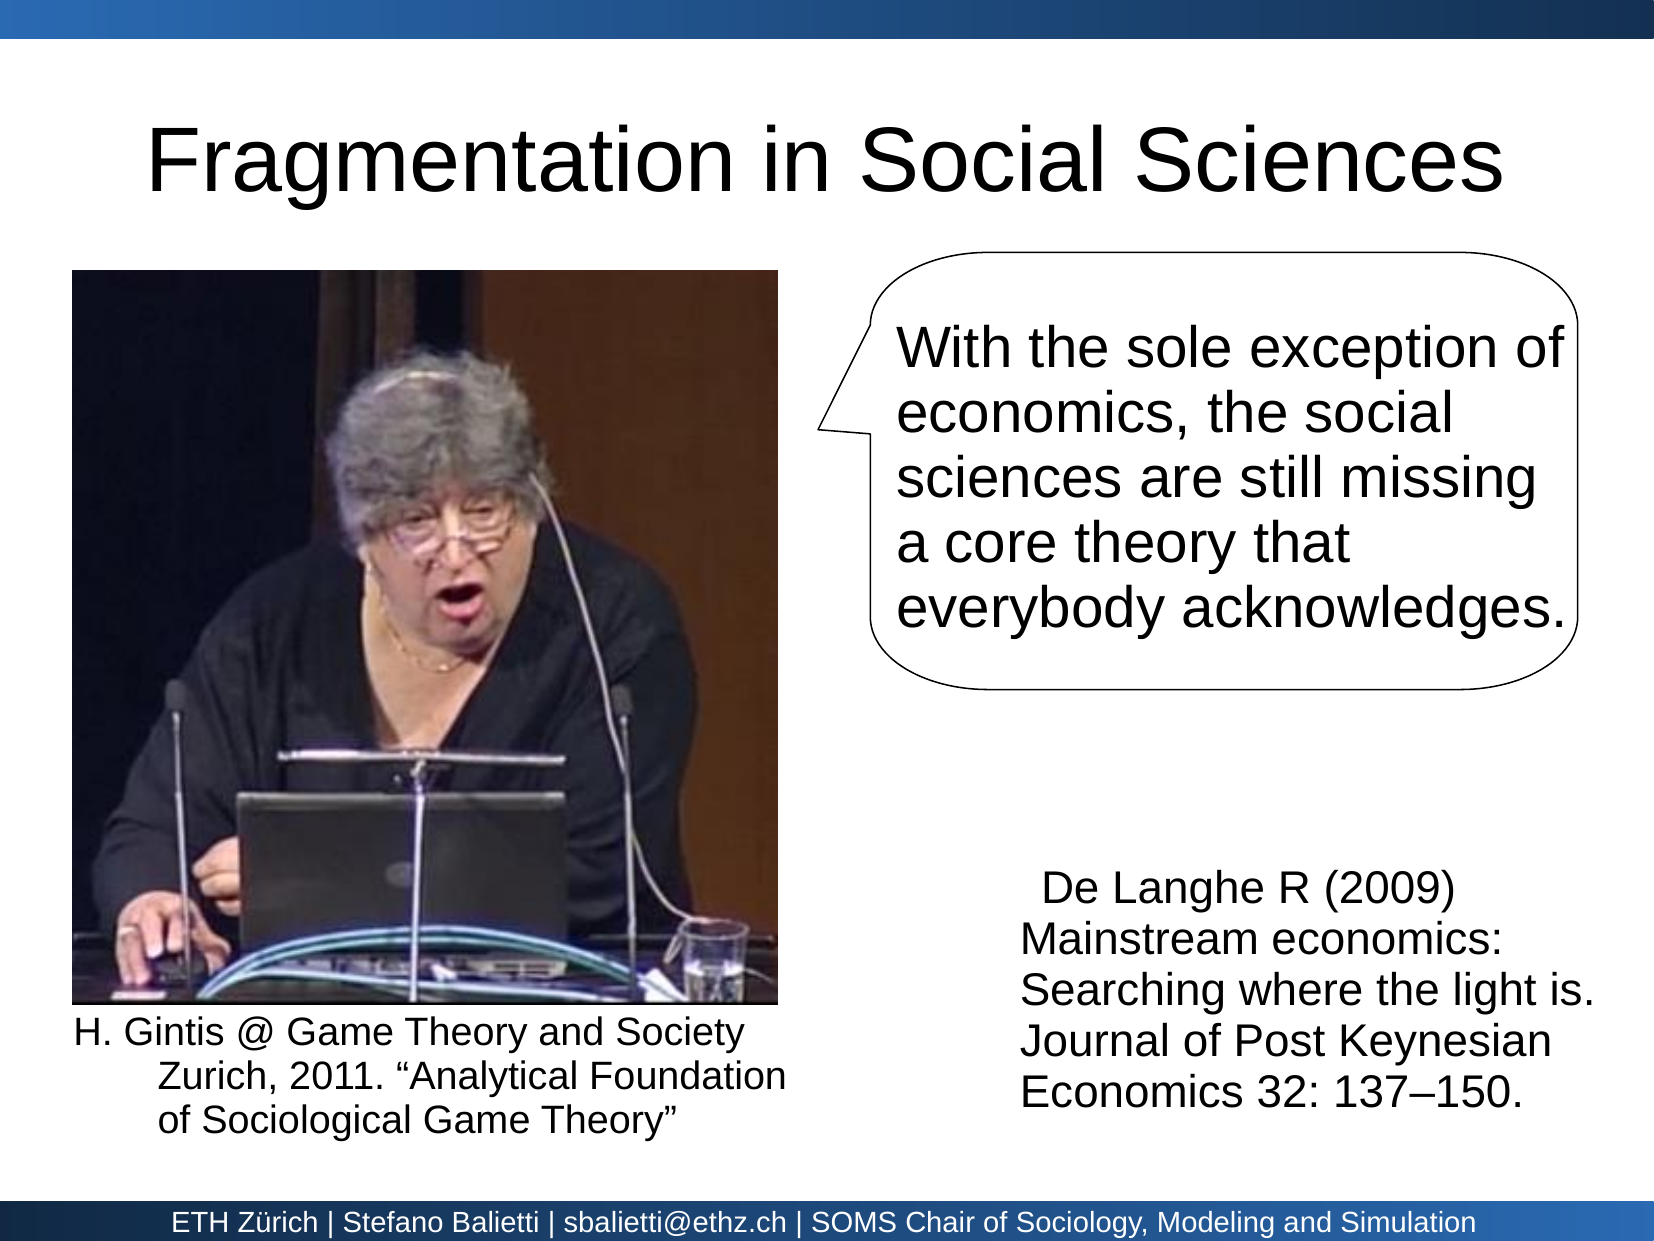

# Fragmentation in Social Sciences
With the sole exception of economics, the social sciences are still missing a core theory that everybody acknowledges.
De Langhe R (2009) Mainstream economics: Searching where the light is. Journal of Post Keynesian Economics 32: 137–150.
H. Gintis @ Game Theory and Society Zurich, 2011. “Analytical Foundation of Sociological Game Theory”
 ETH Zürich | Stefano Balietti | sbalietti@ethz.ch | SOMS Chair of Sociology, Modeling and Simulation